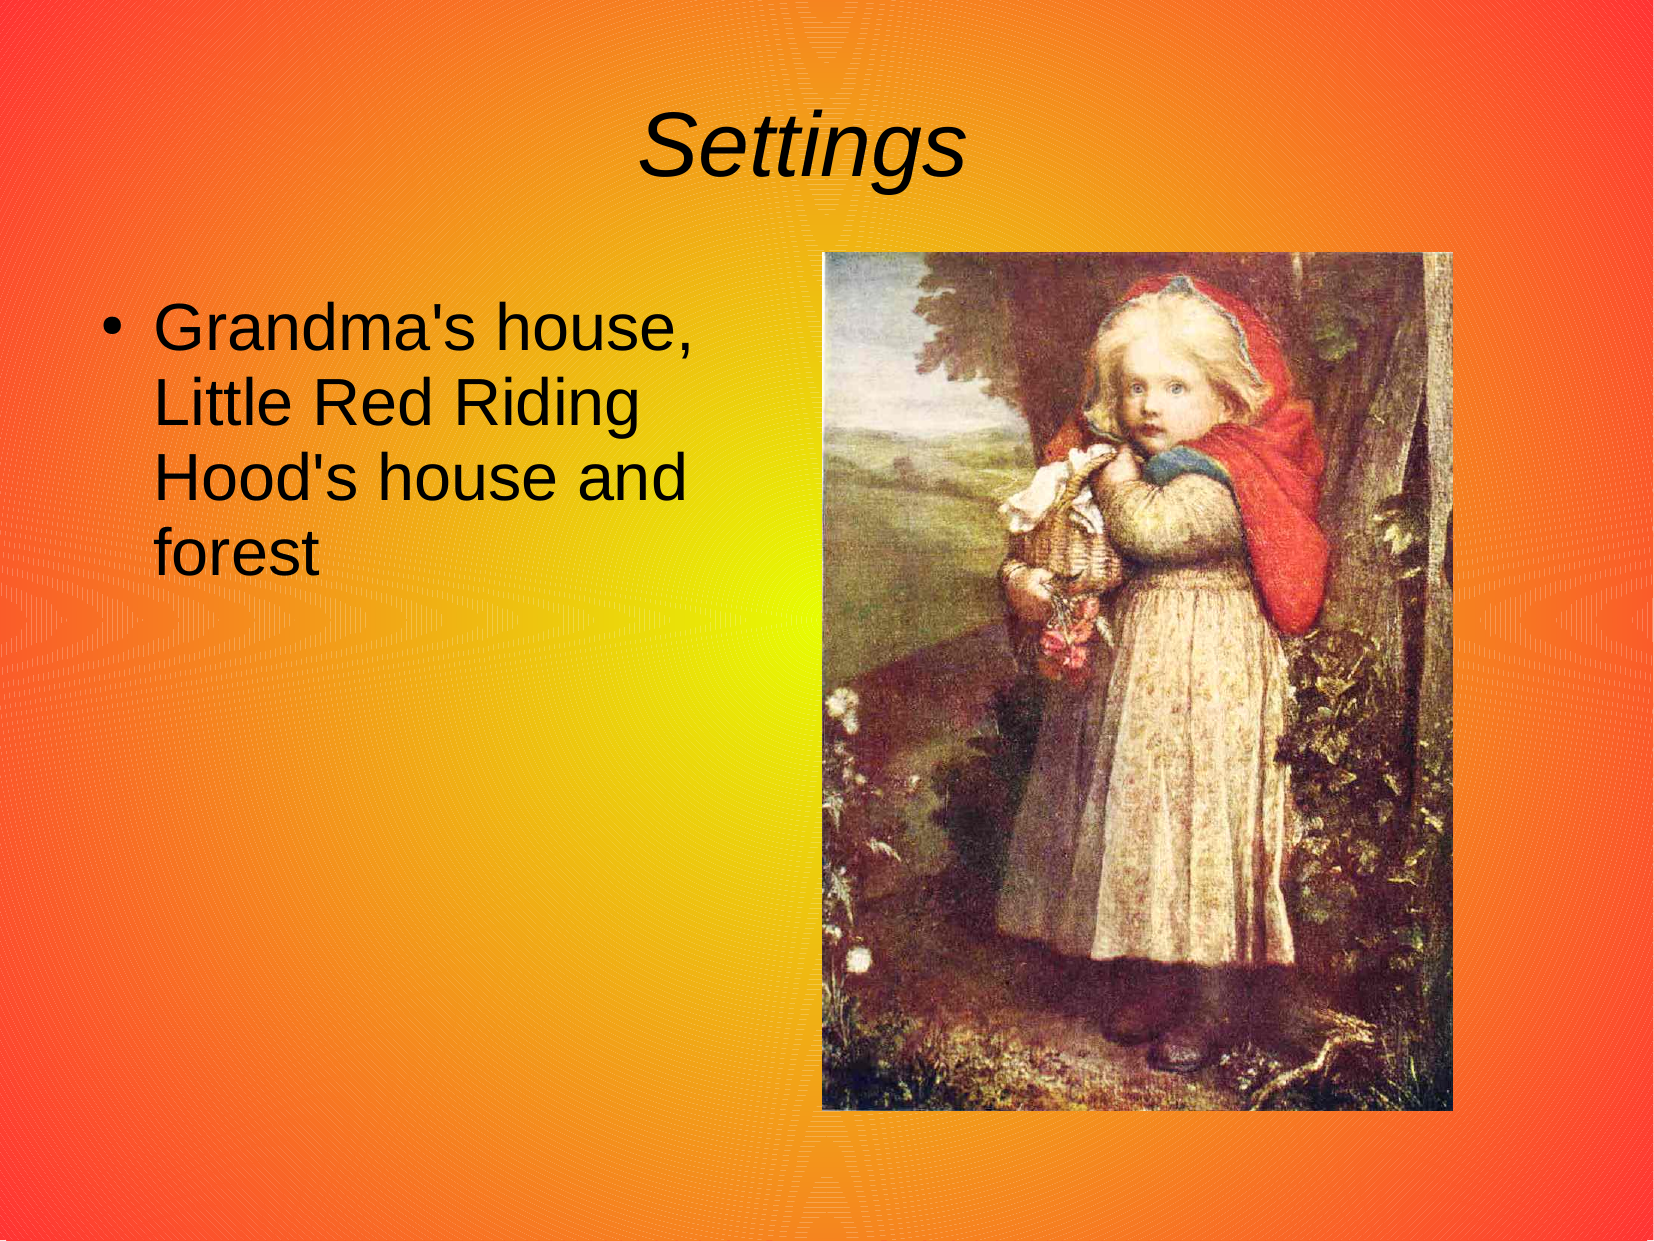

# Settings
Grandma's house, Little Red Riding Hood's house and forest